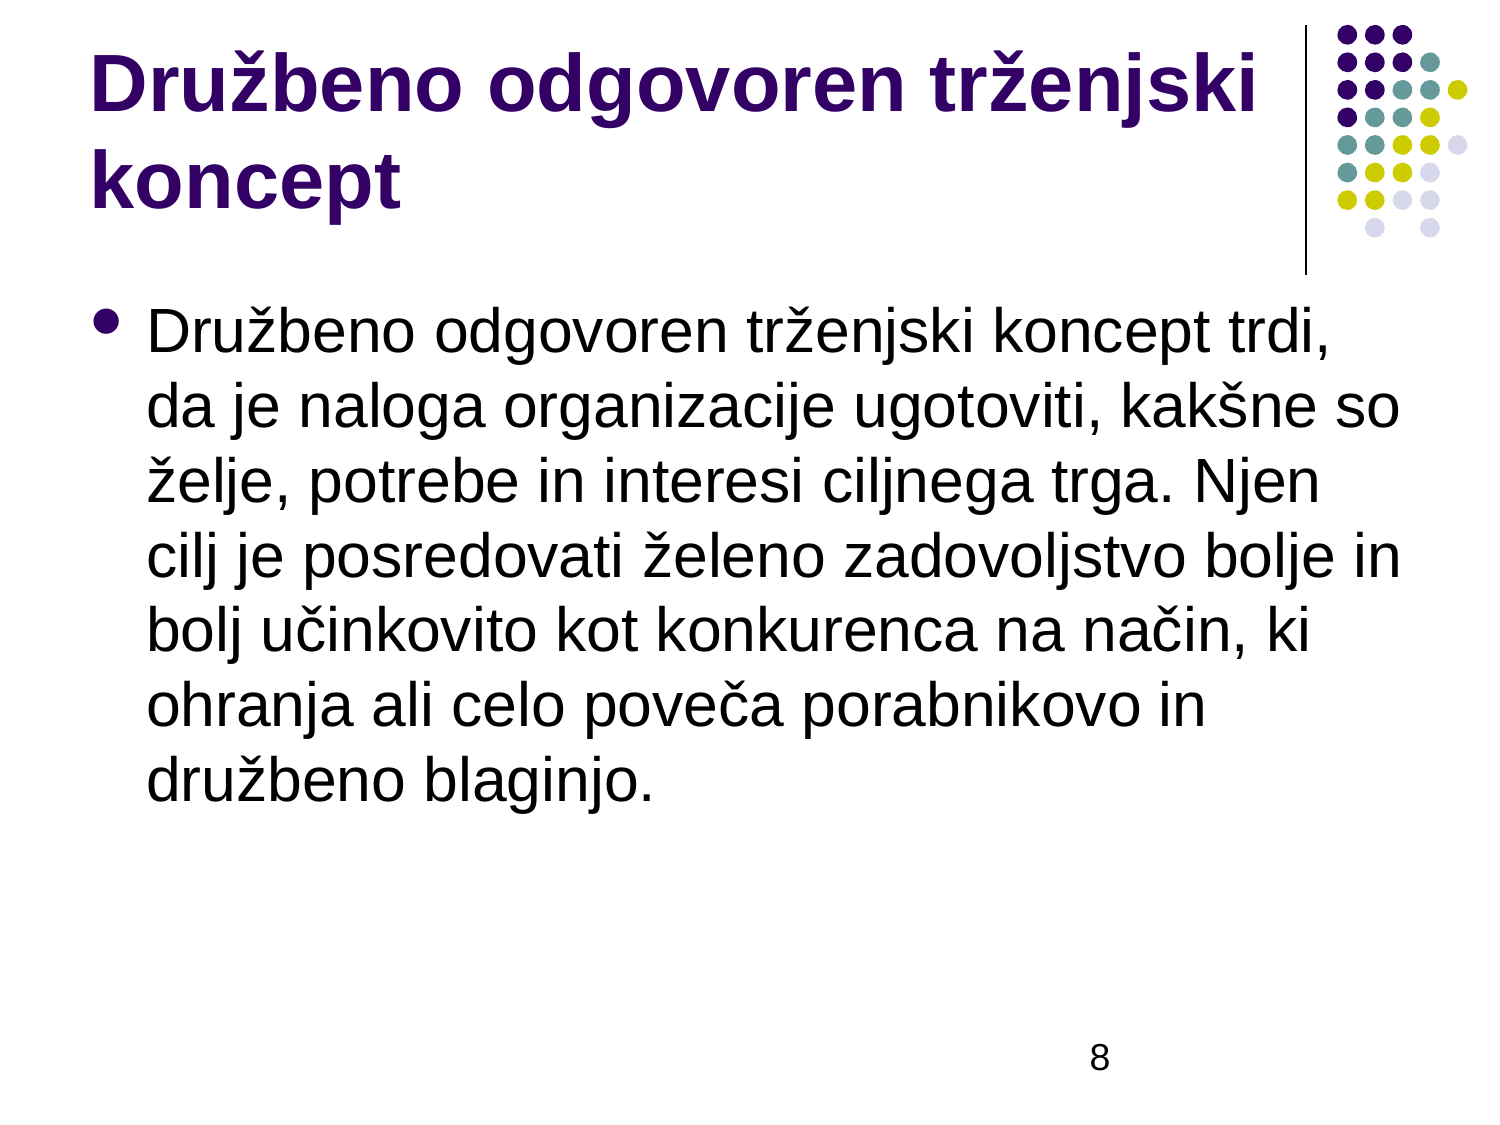

# Družbeno odgovoren trženjski koncept
Družbeno odgovoren trženjski koncept trdi, da je naloga organizacije ugotoviti, kakšne so želje, potrebe in interesi ciljnega trga. Njen cilj je posredovati želeno zadovoljstvo bolje in bolj učinkovito kot konkurenca na način, ki ohranja ali celo poveča porabnikovo in družbeno blaginjo.
8